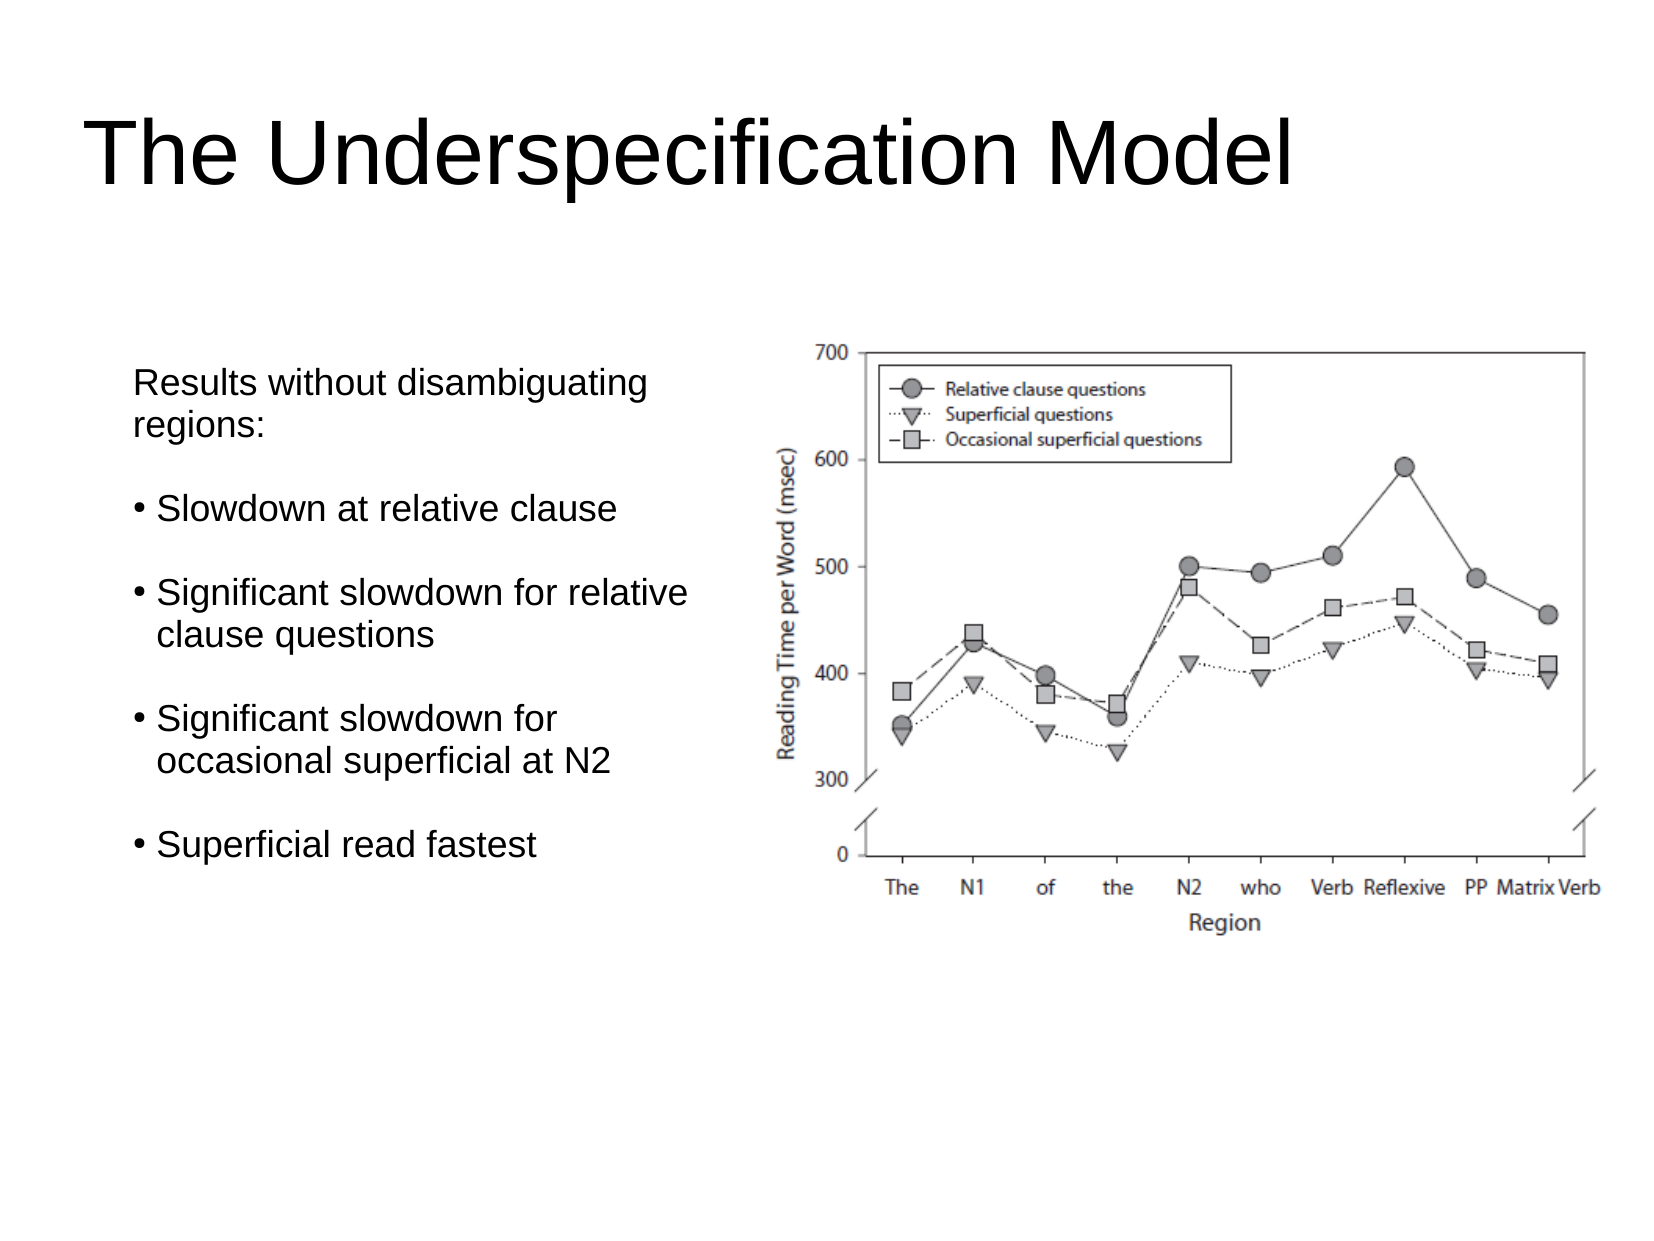

# The Underspecification Model
Results without disambiguating regions:
 Slowdown at relative clause
 Significant slowdown for relative
 clause questions
 Significant slowdown for
 occasional superficial at N2
 Superficial read fastest